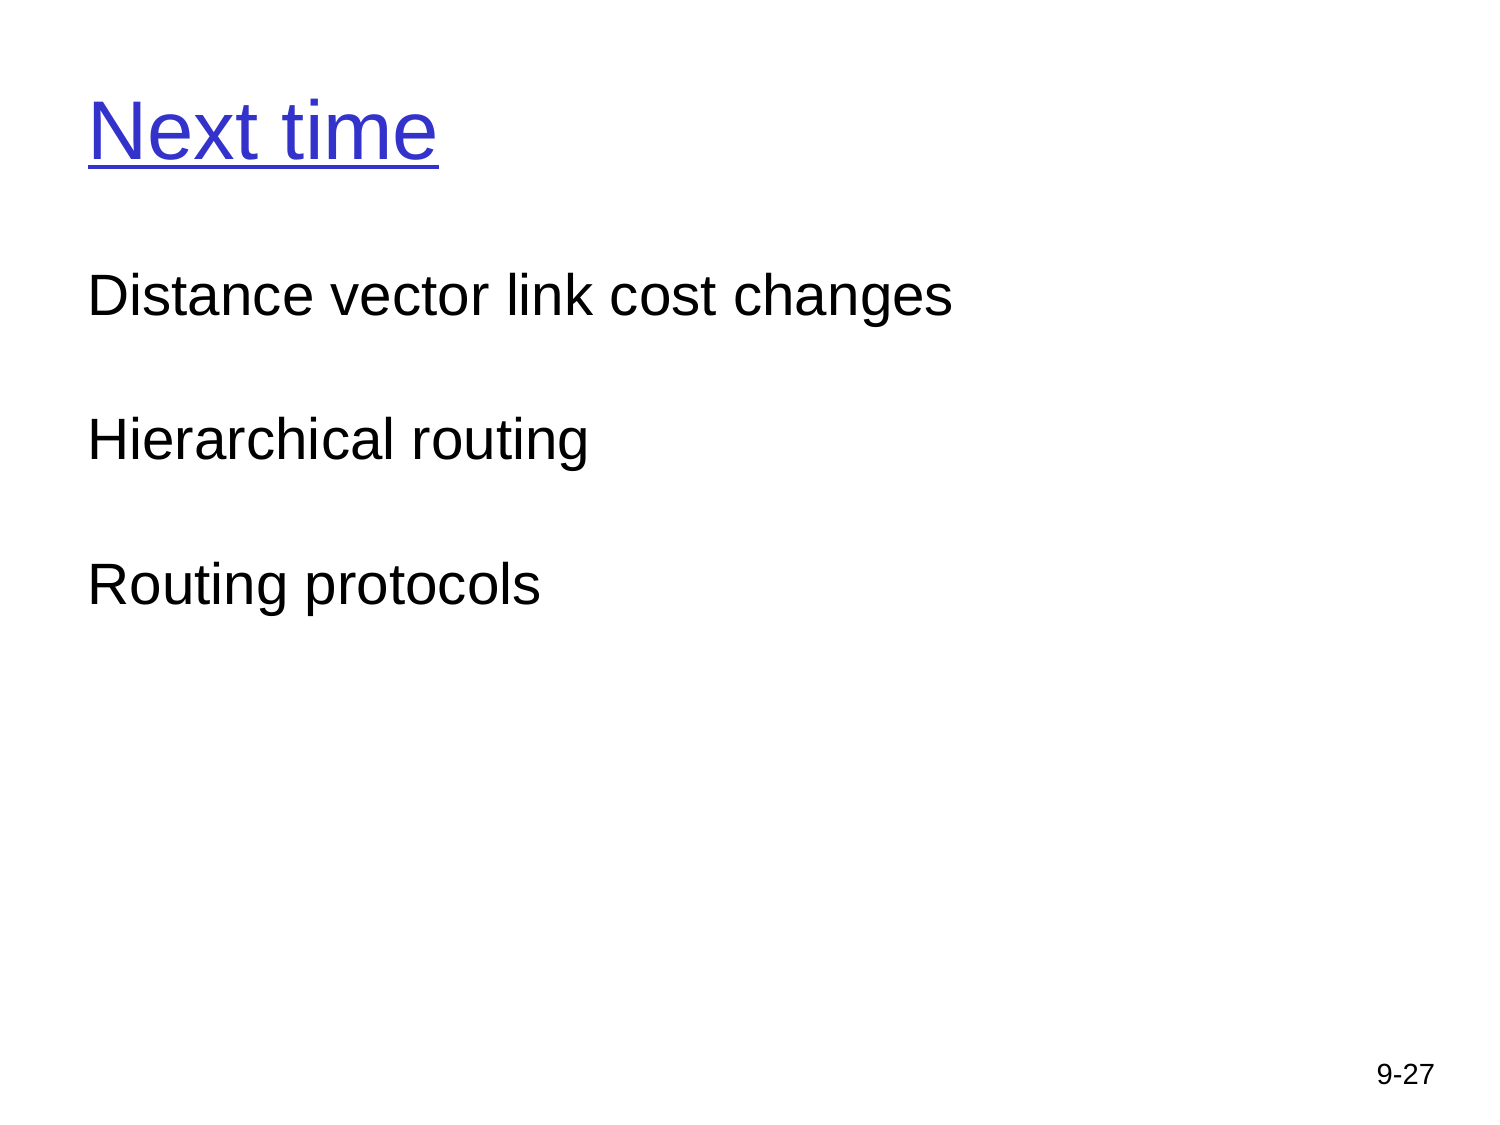

# Next time
Distance vector link cost changes
Hierarchical routing
Routing protocols
27